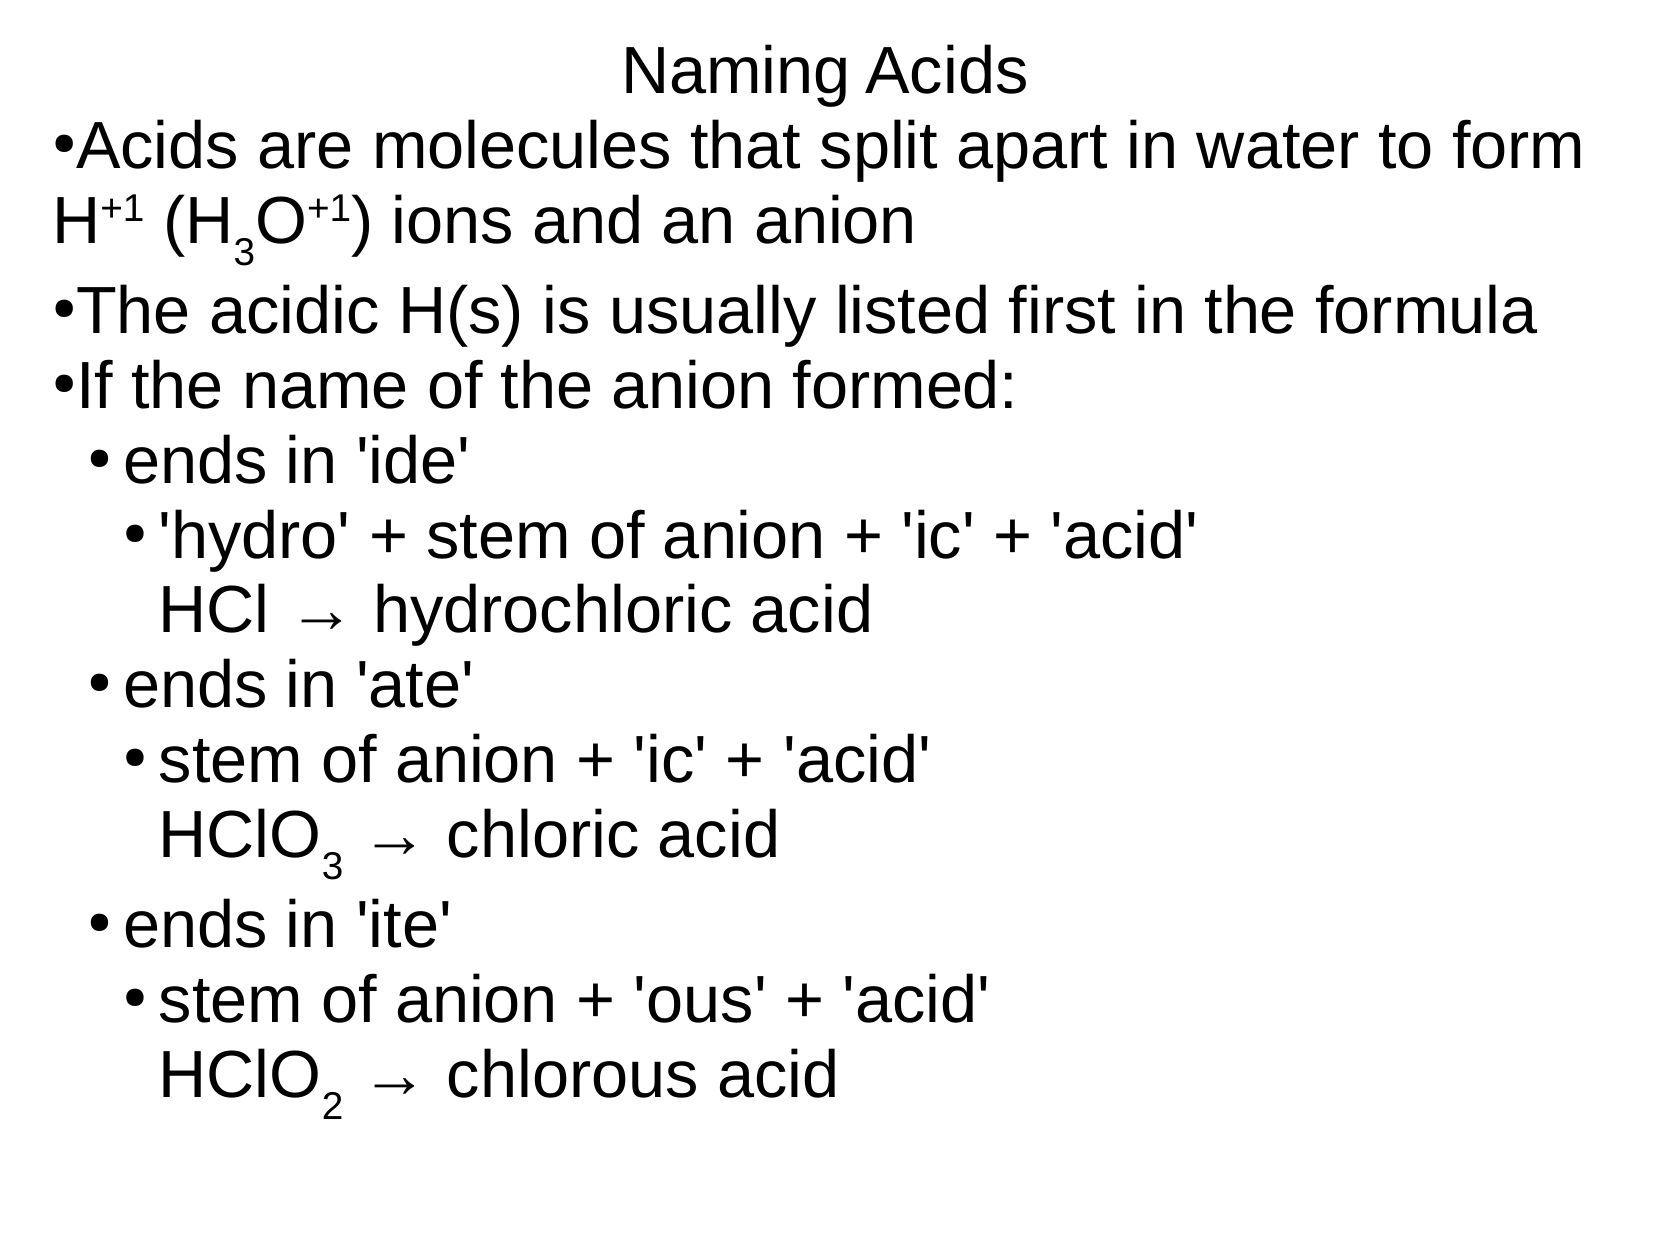

Naming Acids
Acids are molecules that split apart in water to form H+1 (H3O+1) ions and an anion
The acidic H(s) is usually listed first in the formula
If the name of the anion formed:
ends in 'ide'
'hydro' + stem of anion + 'ic' + 'acid'
HCl → hydrochloric acid
ends in 'ate'
stem of anion + 'ic' + 'acid'
HClO3 → chloric acid
ends in 'ite'
stem of anion + 'ous' + 'acid'
HClO2 → chlorous acid